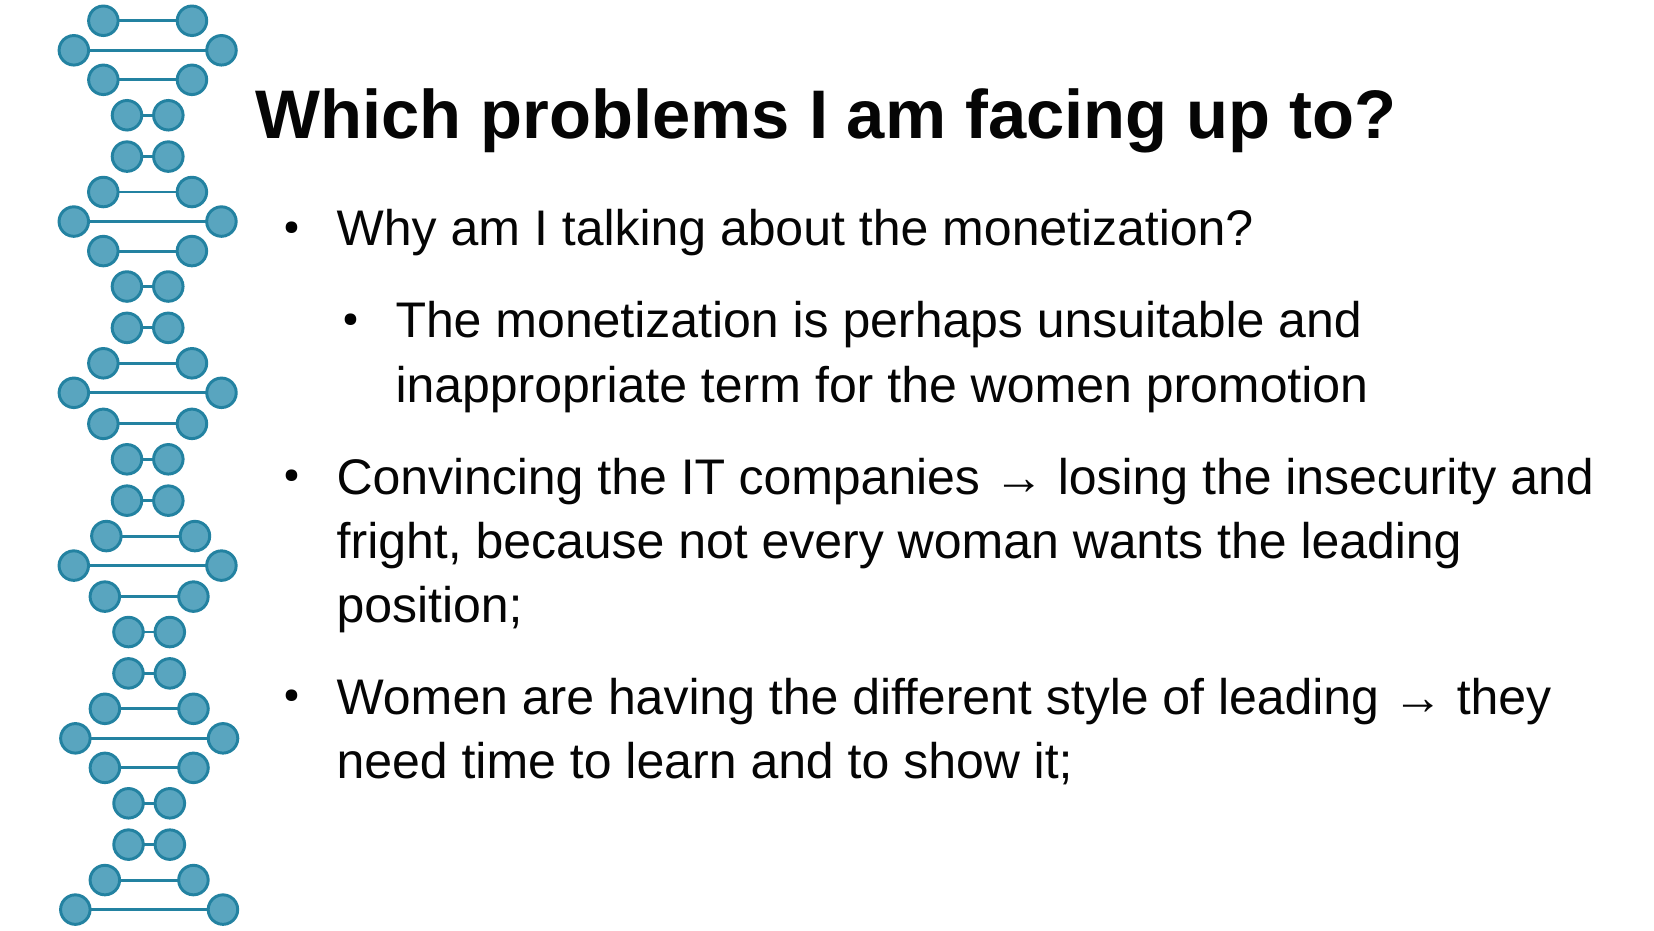

# Which problems I am facing up to?
Why am I talking about the monetization?
The monetization is perhaps unsuitable and inappropriate term for the women promotion
Convincing the IT companies → losing the insecurity and fright, because not every woman wants the leading position;
Women are having the different style of leading → they need time to learn and to show it;